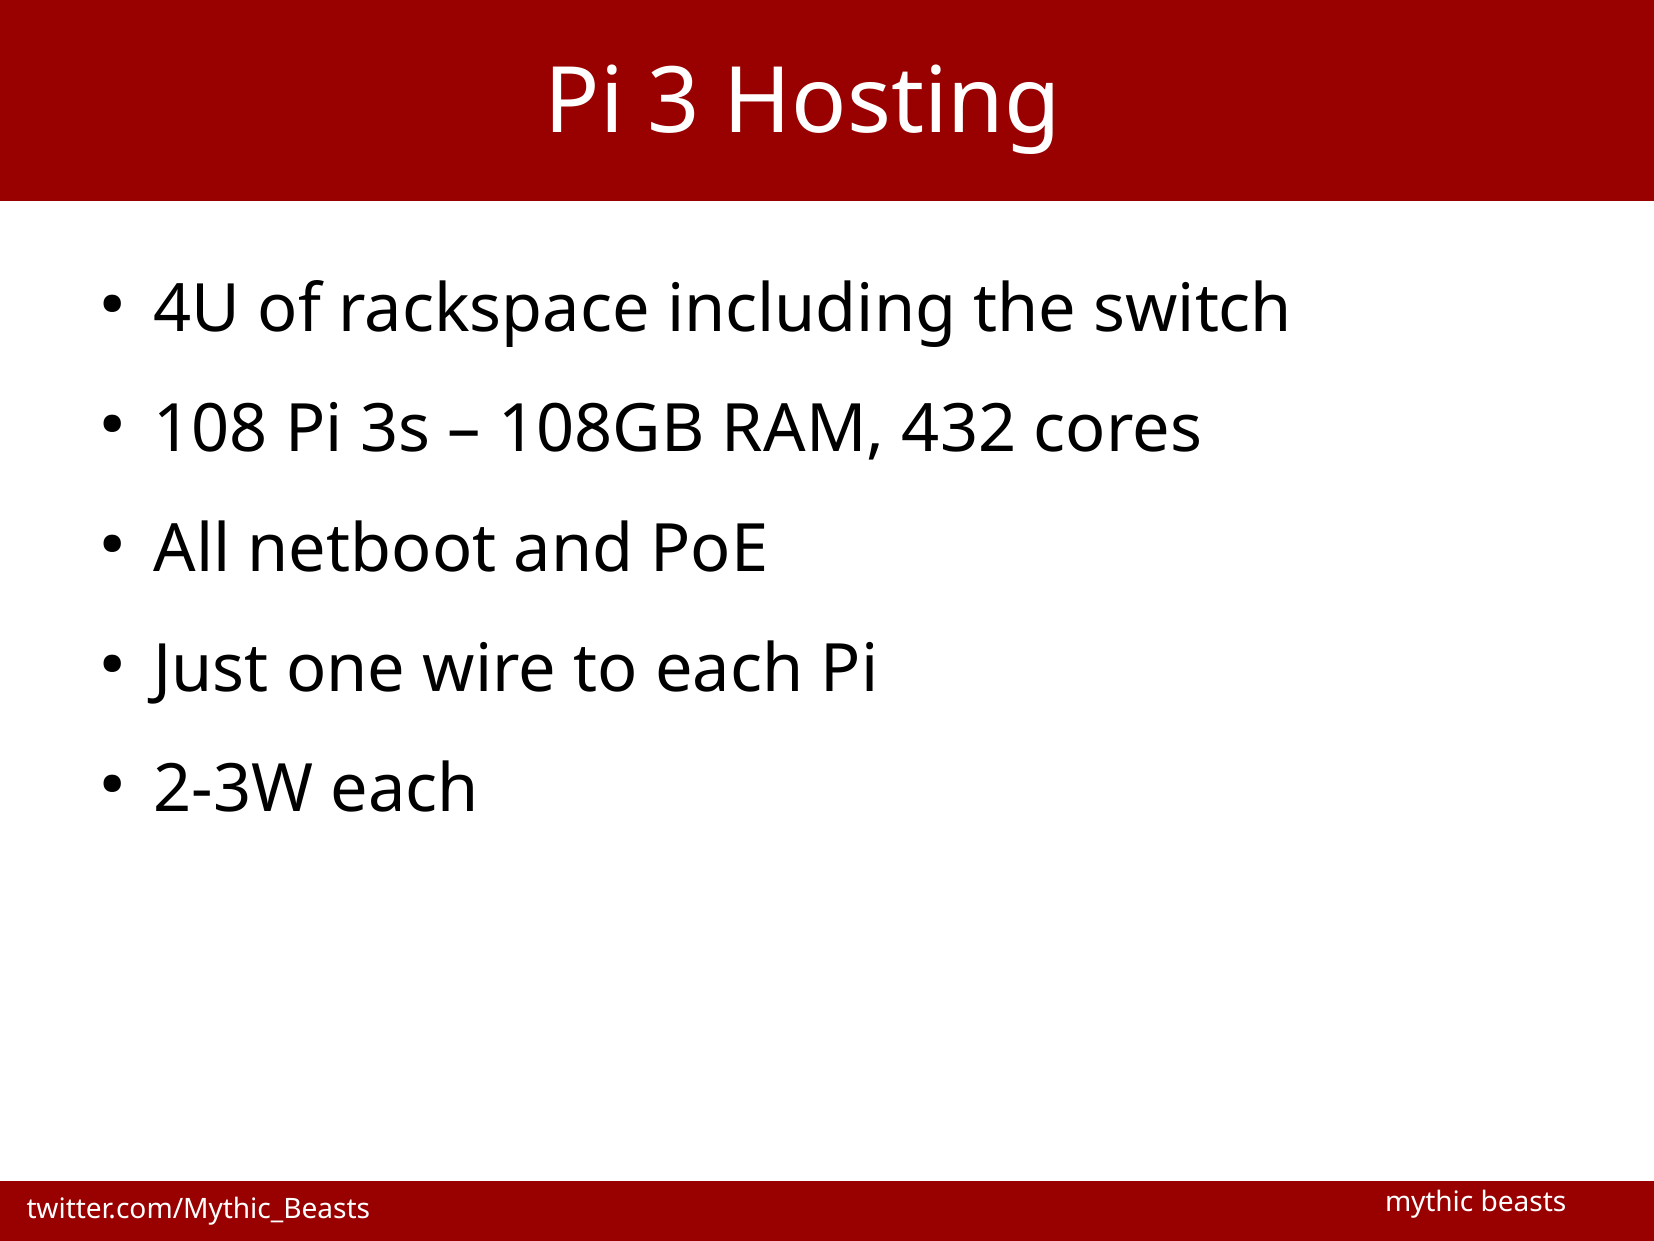

# Pi 3 Hosting
4U of rackspace including the switch
108 Pi 3s – 108GB RAM, 432 cores
All netboot and PoE
Just one wire to each Pi
2-3W each